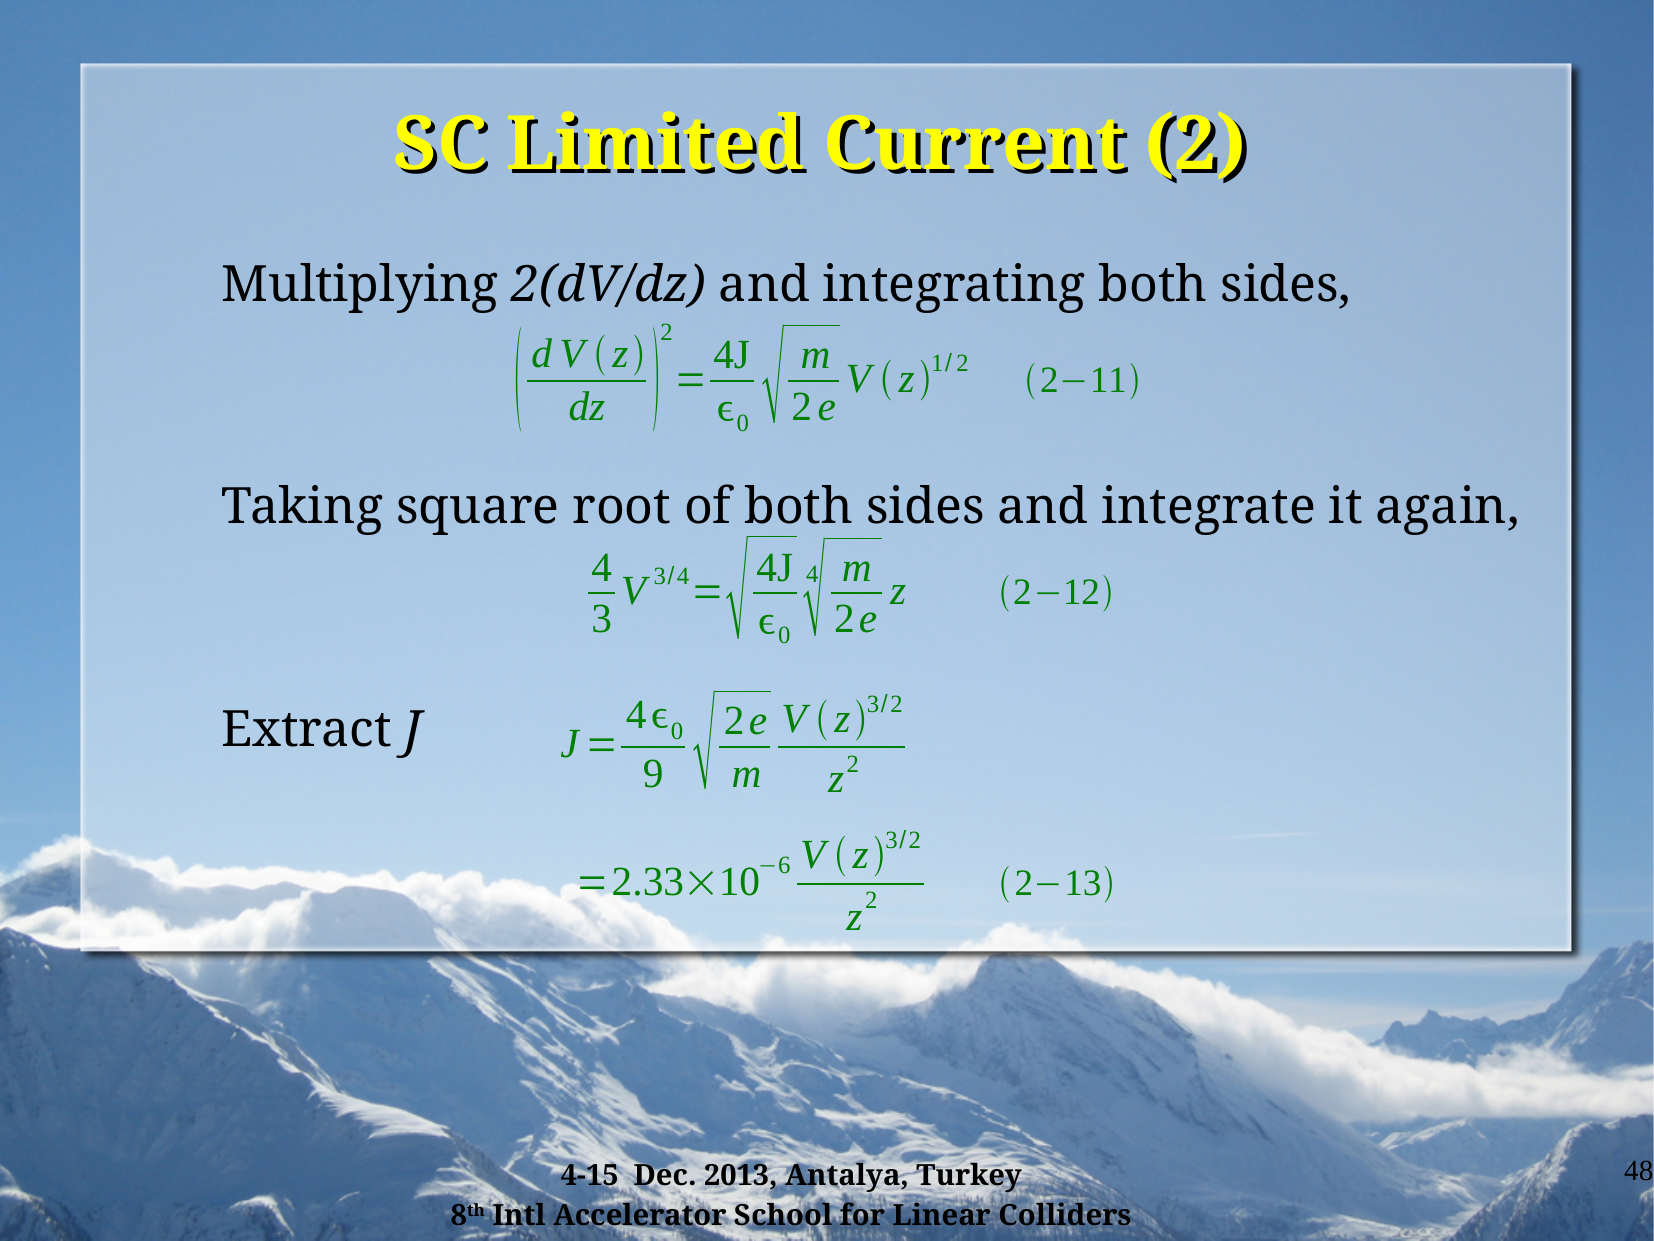

# SC Limited Current (2)
Multiplying 2(dV/dz) and integrating both sides,
Taking square root of both sides and integrate it again,
Extract J
48